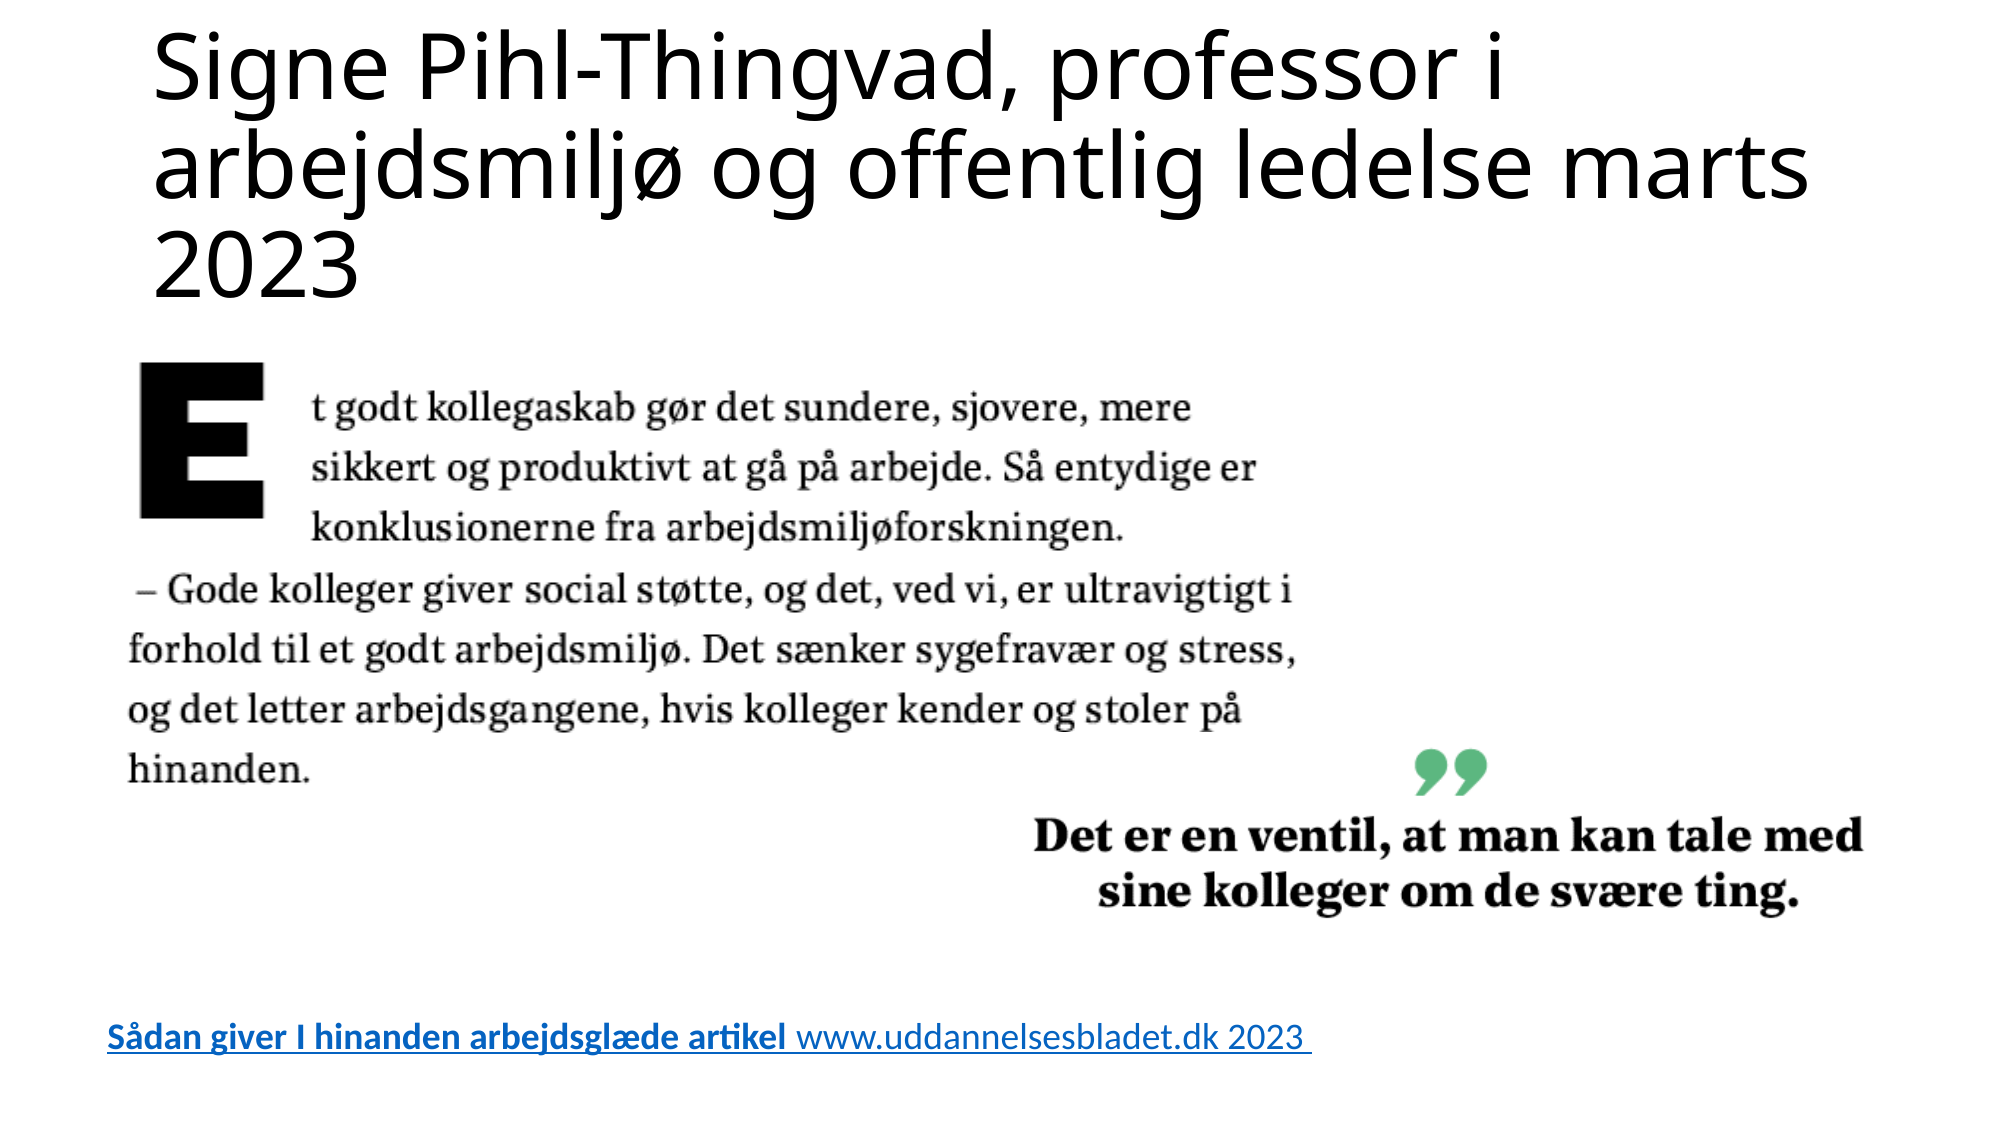

# Signe Pihl-Thingvad, professor i arbejdsmiljø og offentlig ledelse marts 2023
Sådan giver I hinanden arbejdsglæde artikel www.uddannelsesbladet.dk 2023